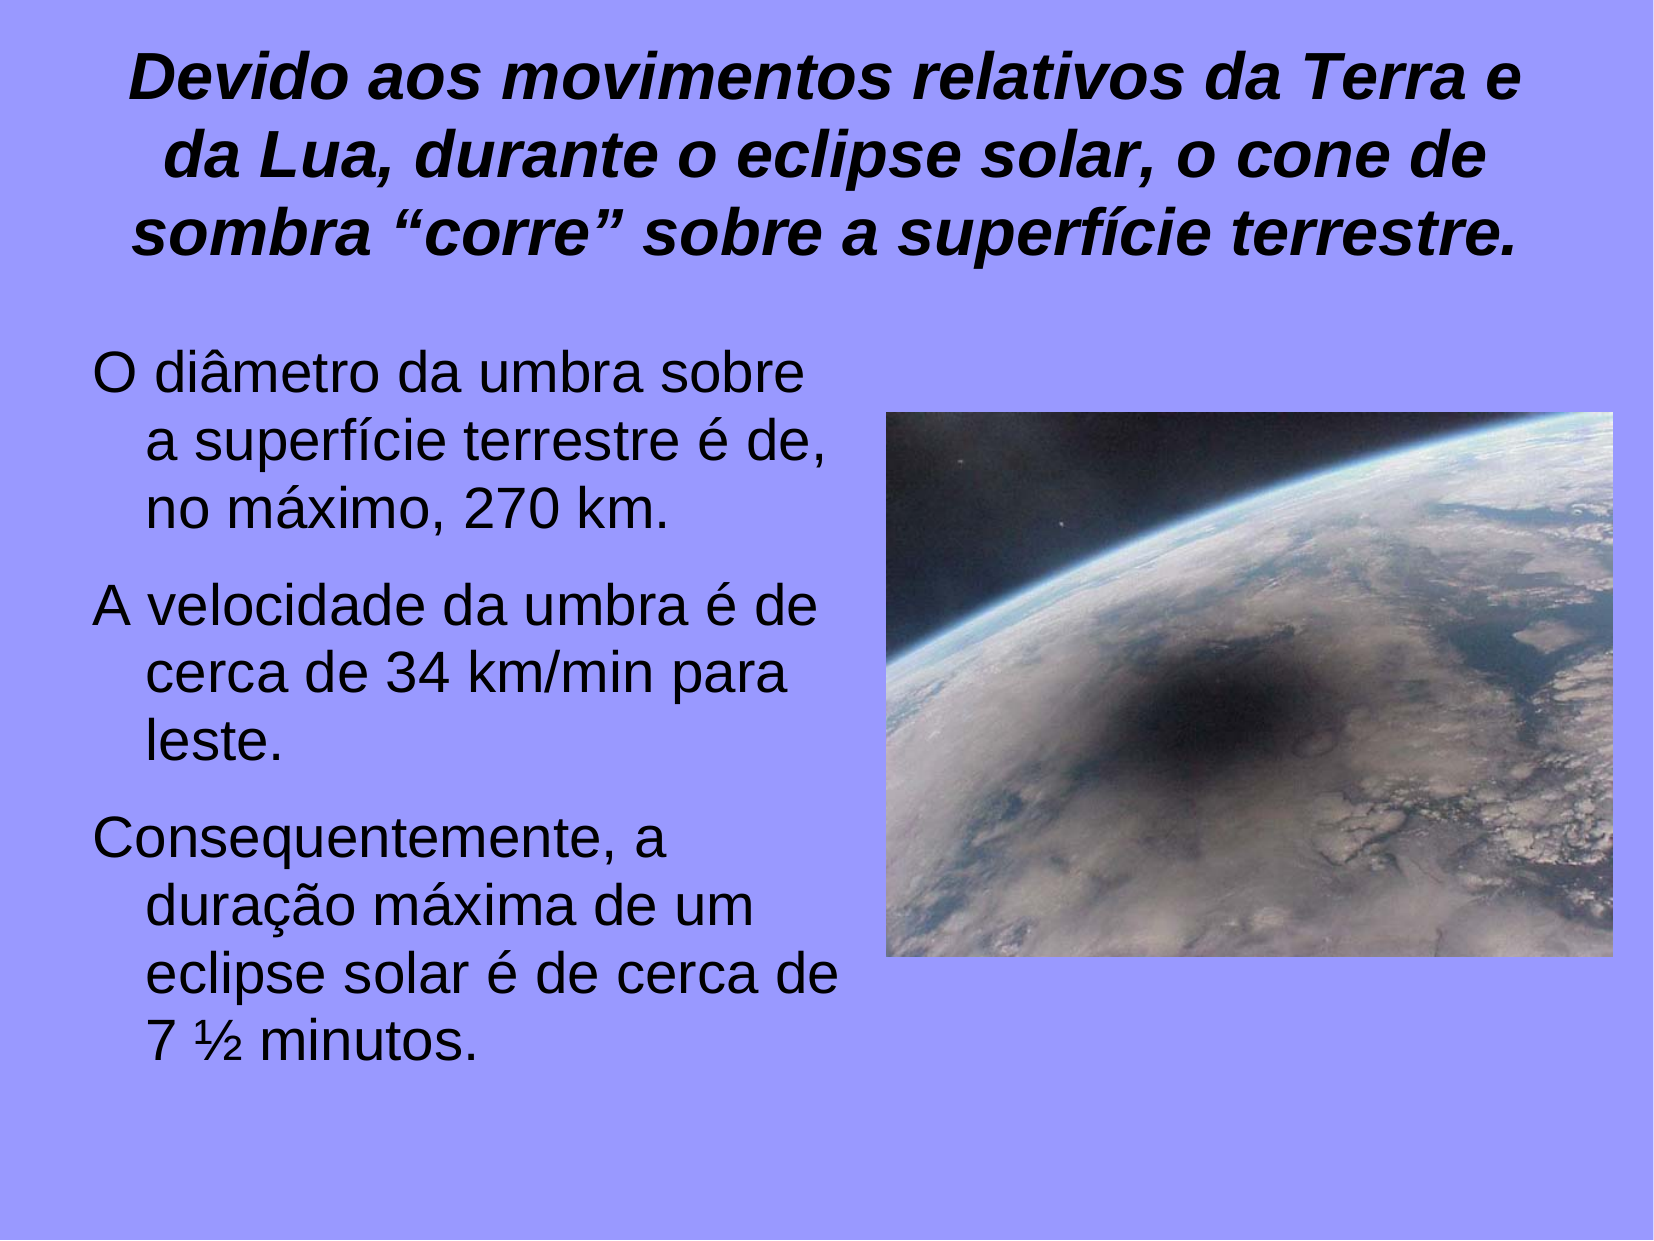

# Devido aos movimentos relativos da Terra e da Lua, durante o eclipse solar, o cone de sombra “corre” sobre a superfície terrestre.
O diâmetro da umbra sobre a superfície terrestre é de, no máximo, 270 km.
A velocidade da umbra é de cerca de 34 km/min para leste.
Consequentemente, a duração máxima de um eclipse solar é de cerca de 7 ½ minutos.